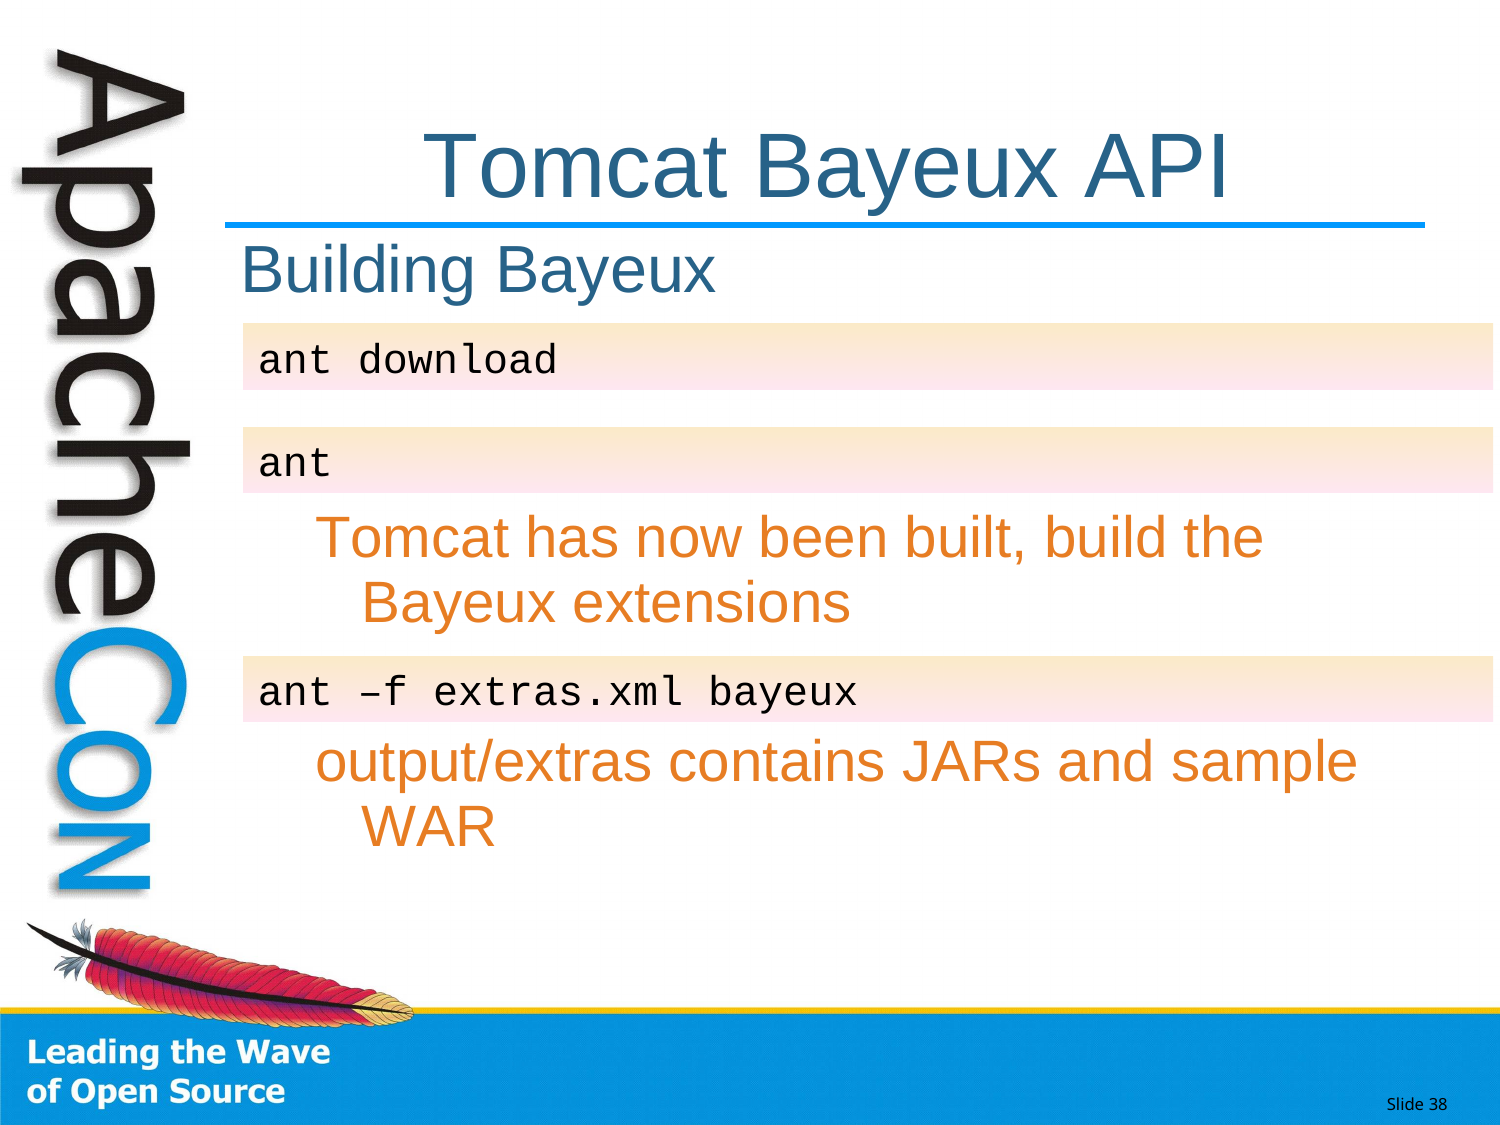

# Tomcat Bayeux API
Building Bayeux
Tomcat has now been built, build the Bayeux extensions
output/extras contains JARs and sample WAR
ant download
ant
ant –f extras.xml bayeux
Slide